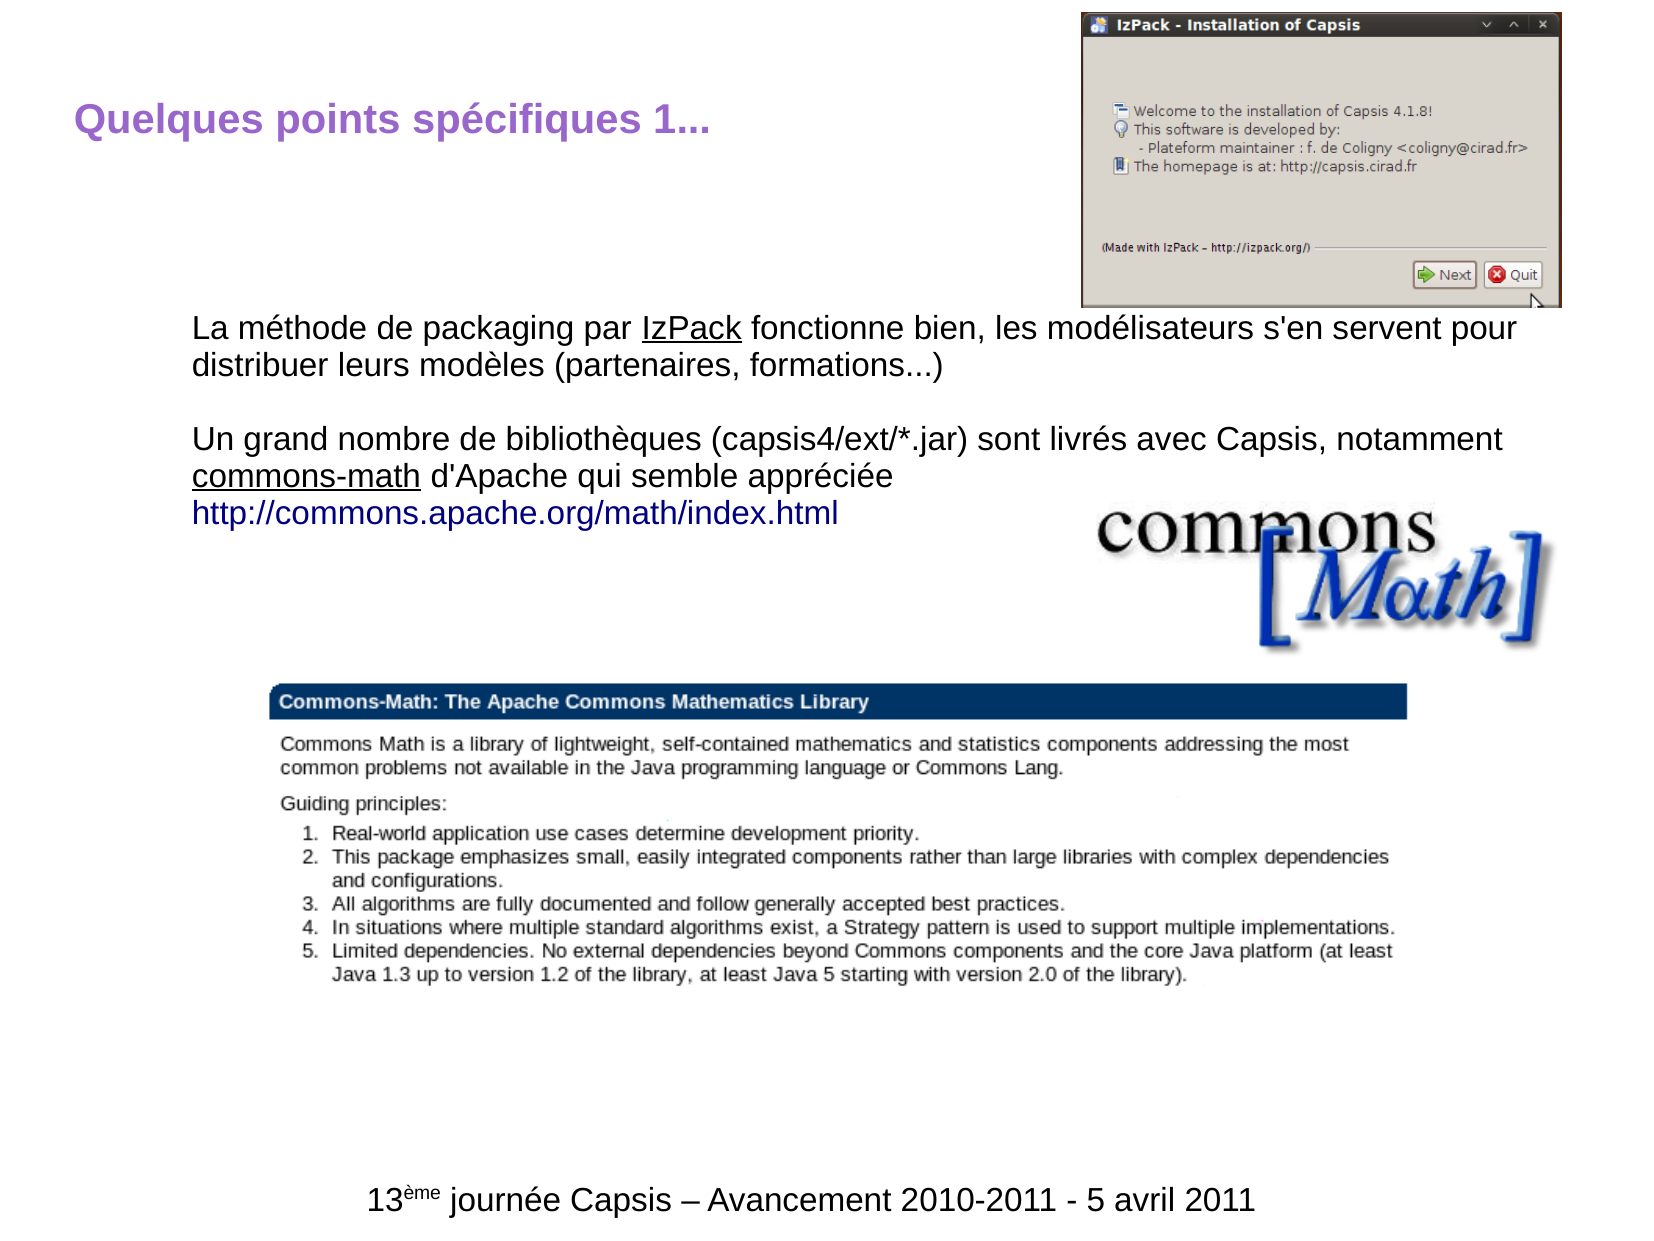

Quelques points spécifiques 1...
La méthode de packaging par IzPack fonctionne bien, les modélisateurs s'en servent pour distribuer leurs modèles (partenaires, formations...)
Un grand nombre de bibliothèques (capsis4/ext/*.jar) sont livrés avec Capsis, notamment commons-math d'Apache qui semble appréciée
http://commons.apache.org/math/index.html